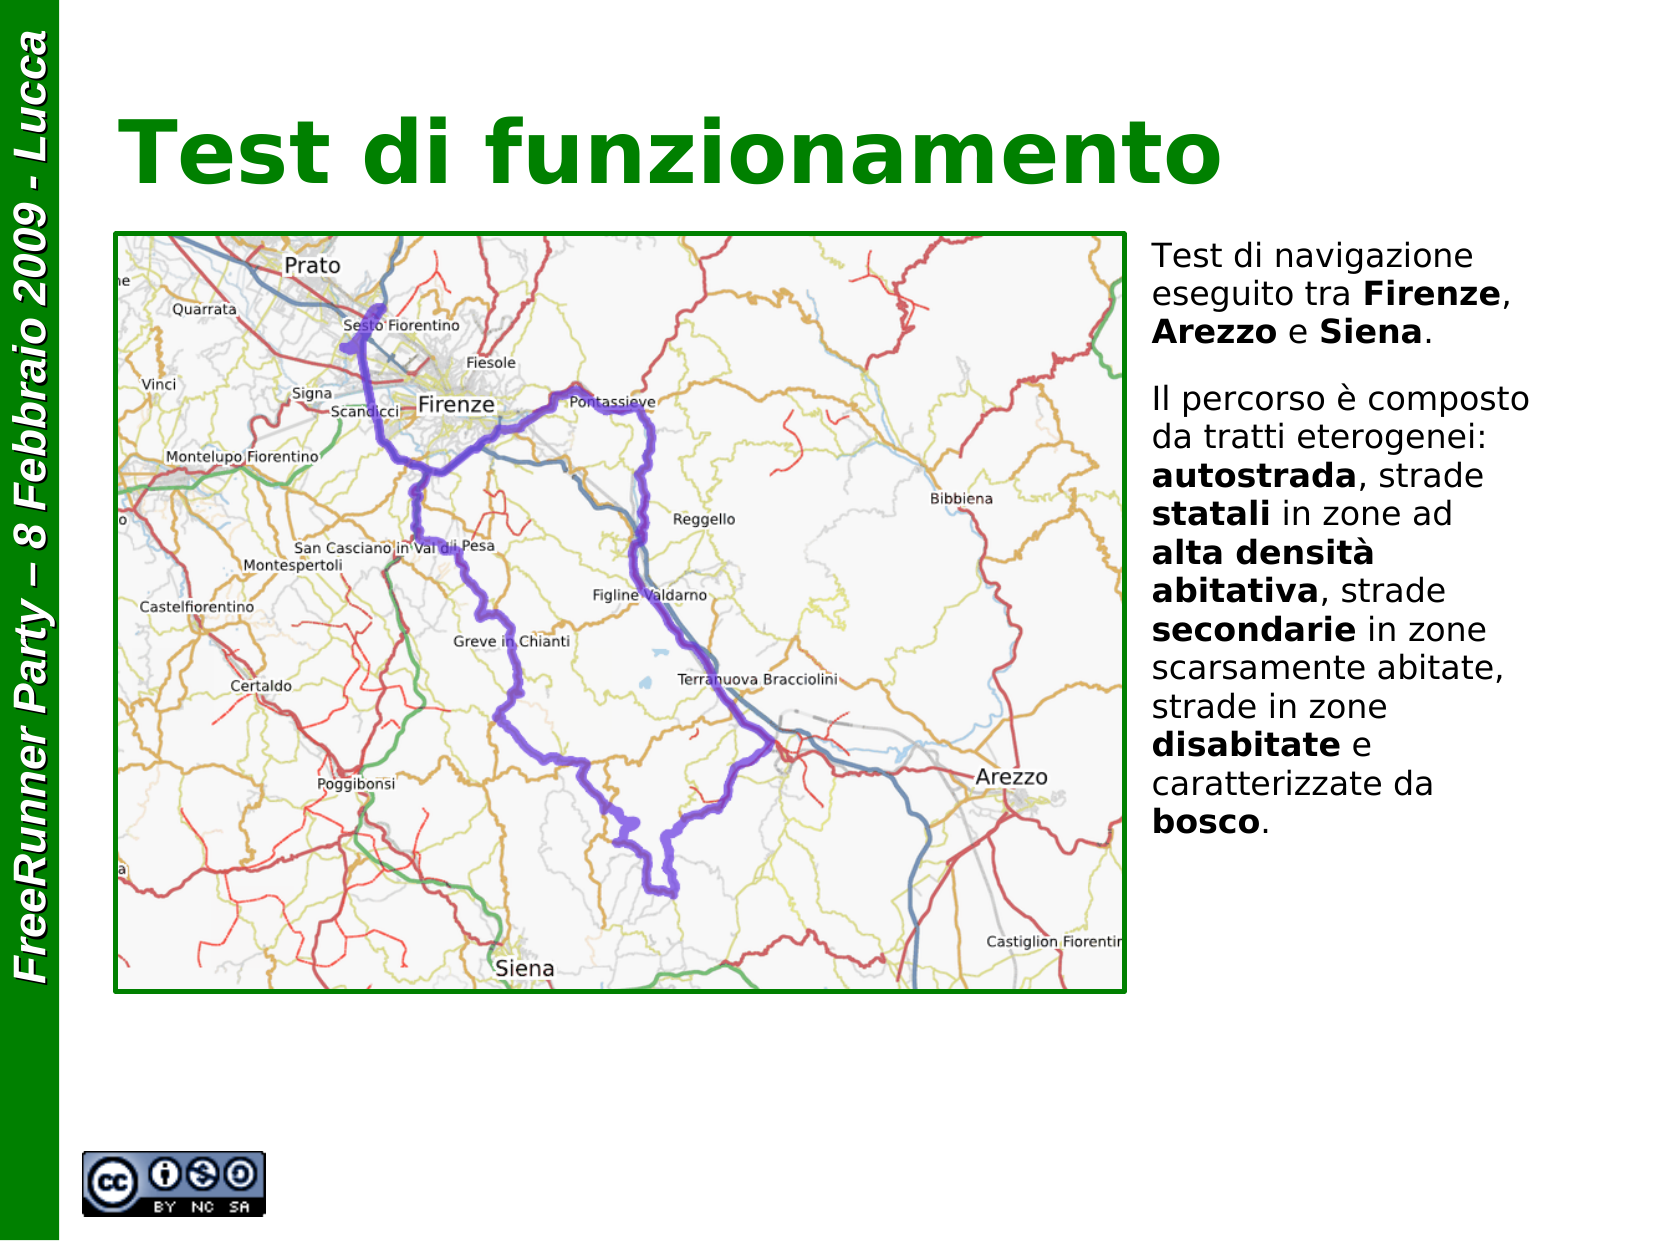

# Test di funzionamento
Test di navigazione eseguito tra Firenze, Arezzo e Siena.
Il percorso è composto da tratti eterogenei: autostrada, strade statali in zone ad alta densità abitativa, strade secondarie in zone scarsamente abitate, strade in zone disabitate e caratterizzate da bosco.